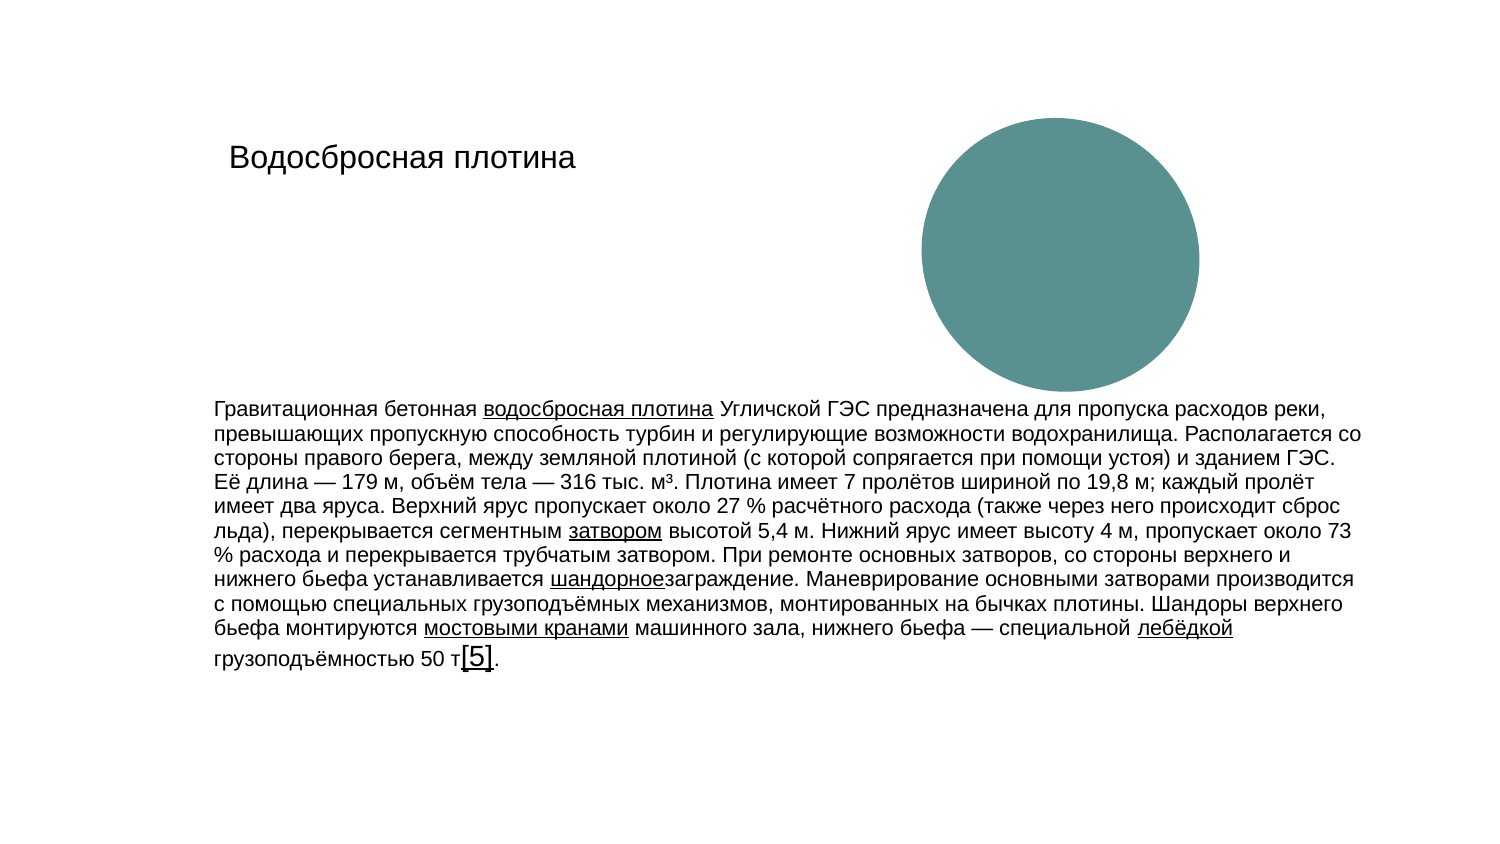

# Водосбросная плотина
Гравитационная бетонная водосбросная плотина Угличской ГЭС предназначена для пропуска расходов реки, превышающих пропускную способность турбин и регулирующие возможности водохранилища. Располагается со стороны правого берега, между земляной плотиной (с которой сопрягается при помощи устоя) и зданием ГЭС. Её длина — 179 м, объём тела — 316 тыс. м³. Плотина имеет 7 пролётов шириной по 19,8 м; каждый пролёт имеет два яруса. Верхний ярус пропускает около 27 % расчётного расхода (также через него происходит сброс льда), перекрывается сегментным затвором высотой 5,4 м. Нижний ярус имеет высоту 4 м, пропускает около 73 % расхода и перекрывается трубчатым затвором. При ремонте основных затворов, со стороны верхнего и нижнего бьефа устанавливается шандорноезаграждение. Маневрирование основными затворами производится с помощью специальных грузоподъёмных механизмов, монтированных на бычках плотины. Шандоры верхнего бьефа монтируются мостовыми кранами машинного зала, нижнего бьефа — специальной лебёдкой грузоподъёмностью 50 т[5].